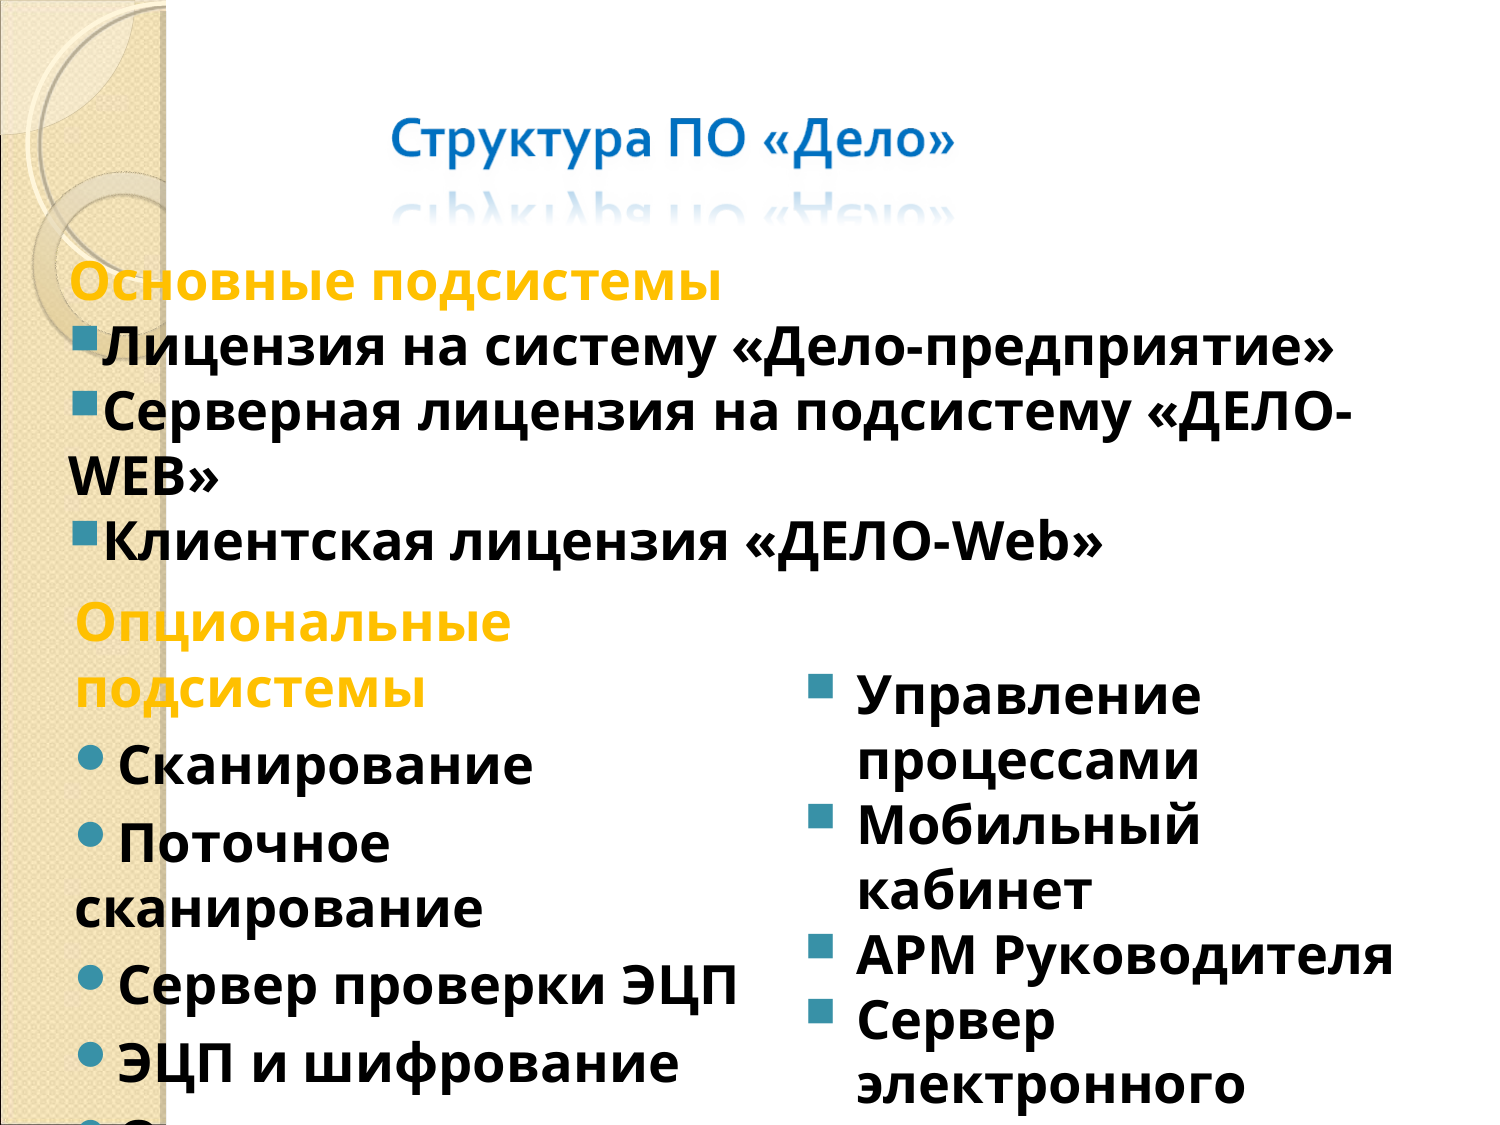

Основные подсистемы
Лицензия на систему «Дело-предприятие»
Серверная лицензия на подсистему «ДЕЛО-WEB»
Клиентская лицензия «ДЕЛО-Web»
# Опциональные подсистемы
Сканирование
Поточное сканирование
Сервер проверки ЭЦП
ЭЦП и шифрование
Оповещение и уведомление
Управление процессами
Мобильный кабинет
АРМ Руководителя
Сервер электронного взаимодействия